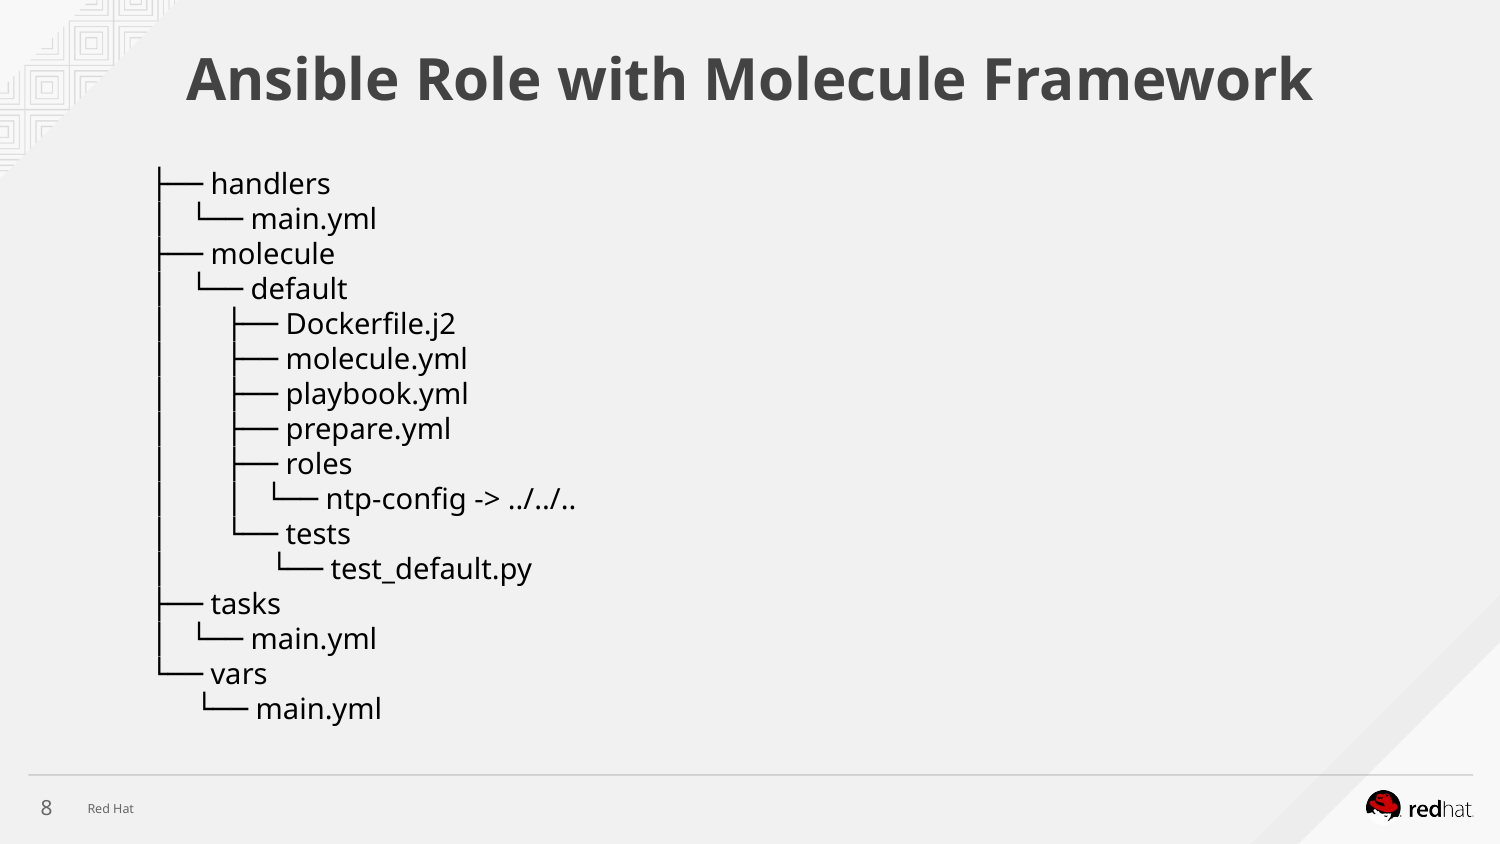

Ansible Role with Molecule Framework
# ├── handlers
│ └── main.yml
├── molecule
│ └── default
│ 	├── Dockerfile.j2
│ 	├── molecule.yml
│ 	├── playbook.yml
│ 	├── prepare.yml
│ 	├── roles
│ 	│ └── ntp-config -> ../../..
│ 	└── tests
│ 	 └── test_default.py
├── tasks
│ └── main.yml
└── vars
 └── main.yml